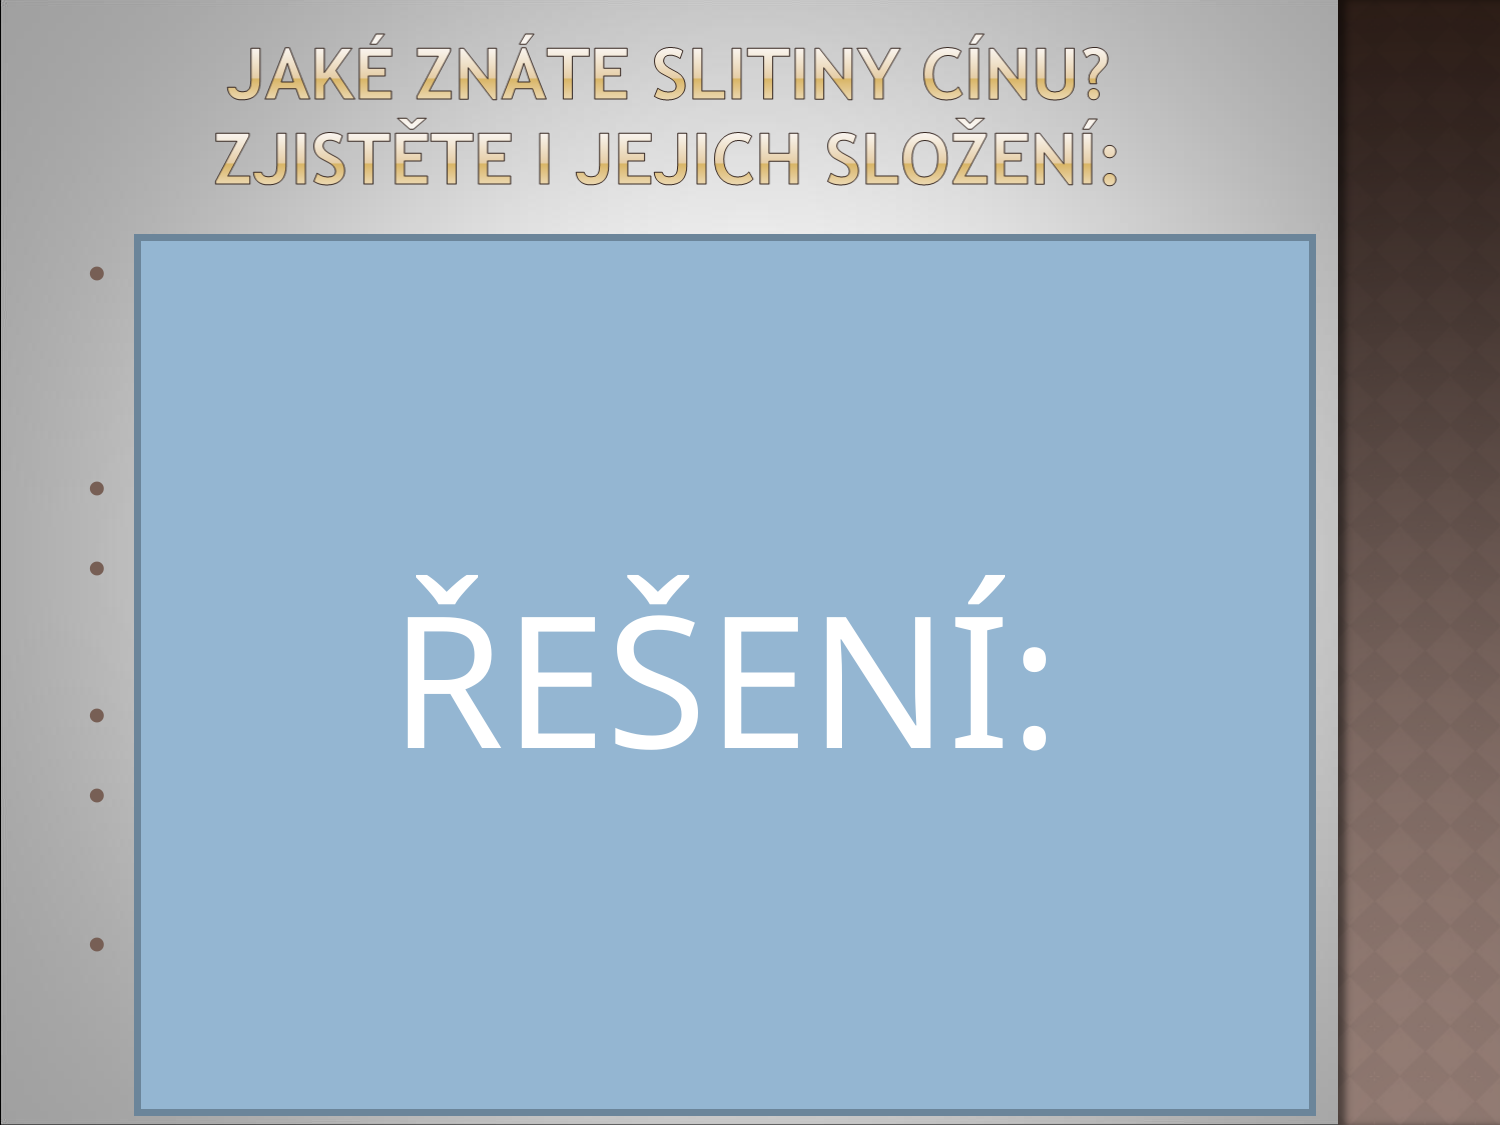

# bronz (měď + cín) − doba bronzová, bronz se dělí dle obsahu cínu na zvonovinu a dělovinu (více Sn)
klempířské pájky (olovo + cín)
ložiskové kovy (cín + antimon + měď + olovo)
liteřina (olovo, cín, antimon)
varhanní kov (cín + olovo) − varhanní píšťaly
kov Britania (90 % cín, 8 % antimon
a 2 % měď) − jídelní příbory a nádobí.
ŘEŠENÍ: